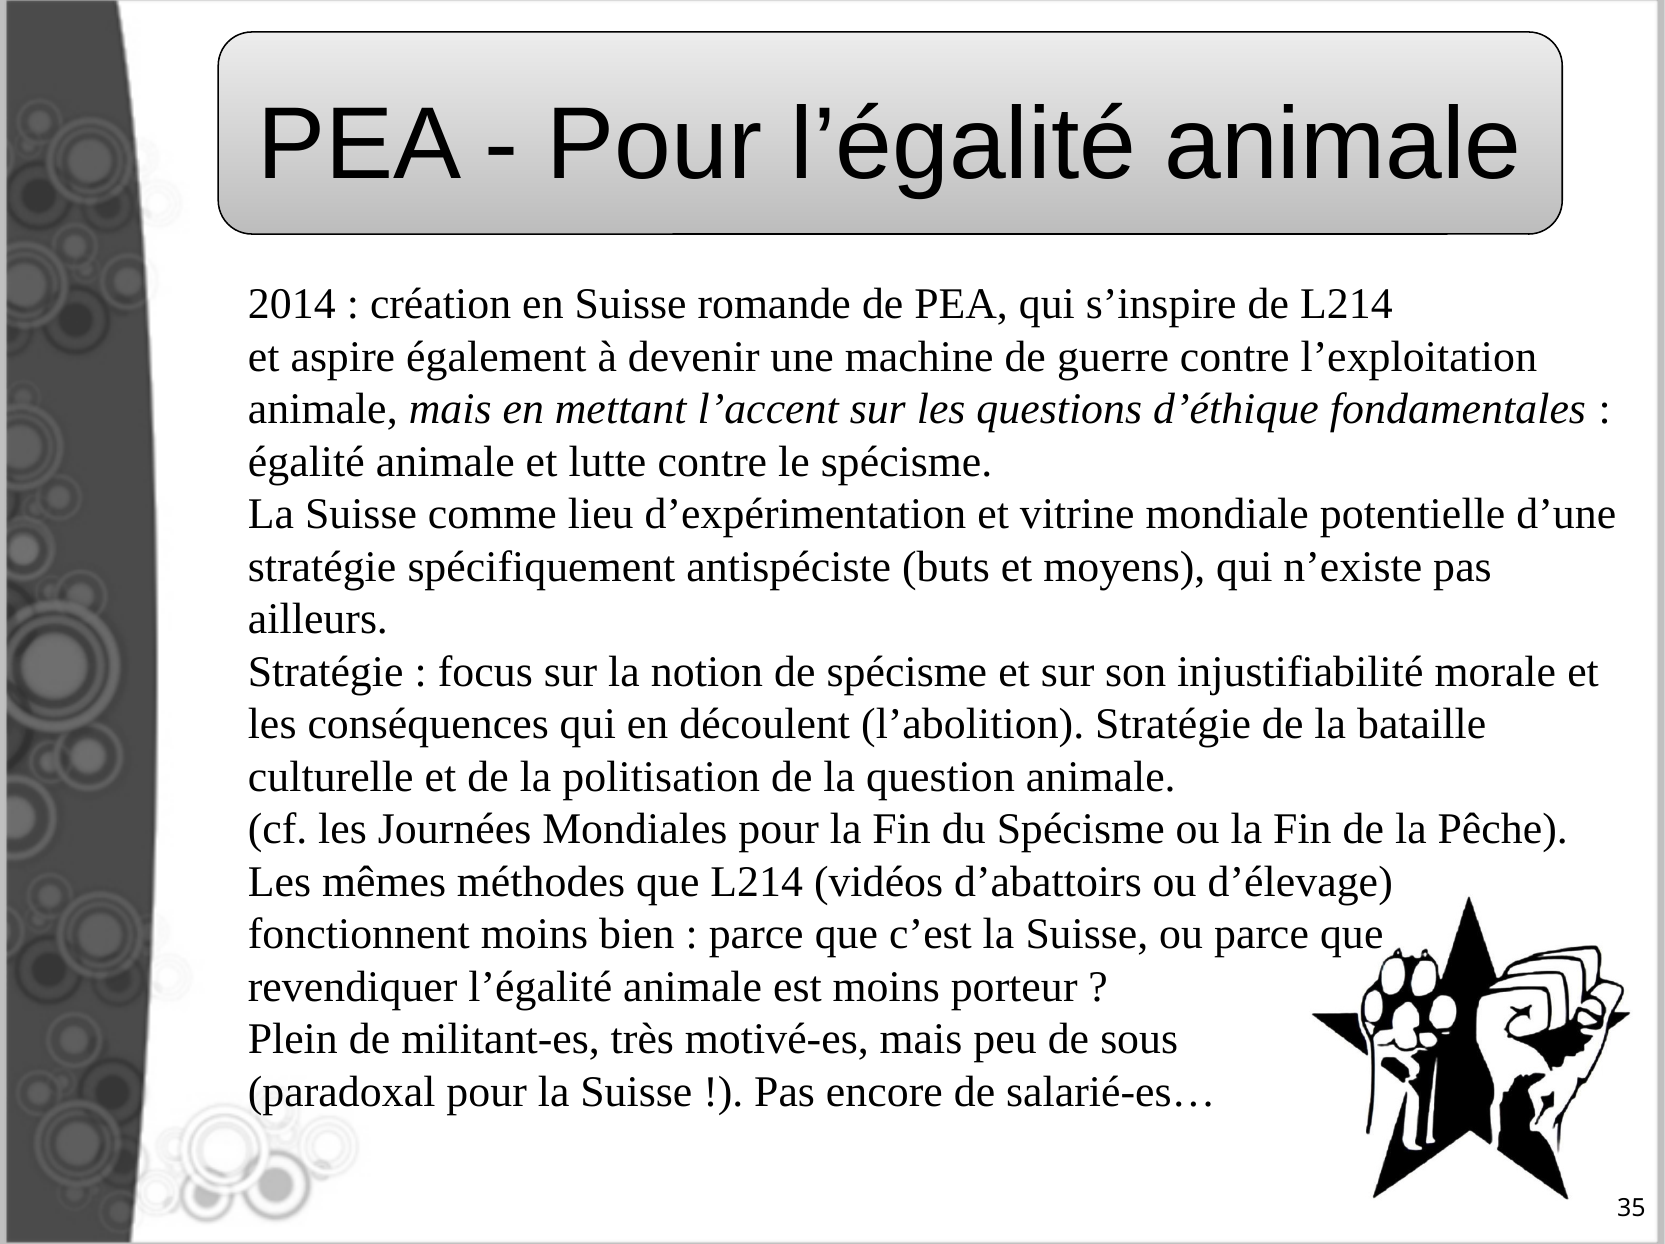

PEA - Pour l’égalité animale
2014 : création en Suisse romande de PEA, qui s’inspire de L214
et aspire également à devenir une machine de guerre contre l’exploitation animale, mais en mettant l’accent sur les questions d’éthique fondamentales : égalité animale et lutte contre le spécisme.
La Suisse comme lieu d’expérimentation et vitrine mondiale potentielle d’une stratégie spécifiquement antispéciste (buts et moyens), qui n’existe pas ailleurs.
Stratégie : focus sur la notion de spécisme et sur son injustifiabilité morale et les conséquences qui en découlent (l’abolition). Stratégie de la bataille culturelle et de la politisation de la question animale.
(cf. les Journées Mondiales pour la Fin du Spécisme ou la Fin de la Pêche).
Les mêmes méthodes que L214 (vidéos d’abattoirs ou d’élevage) fonctionnent moins bien : parce que c’est la Suisse, ou parce que
revendiquer l’égalité animale est moins porteur ?
Plein de militant-es, très motivé-es, mais peu de sous
(paradoxal pour la Suisse !). Pas encore de salarié-es…